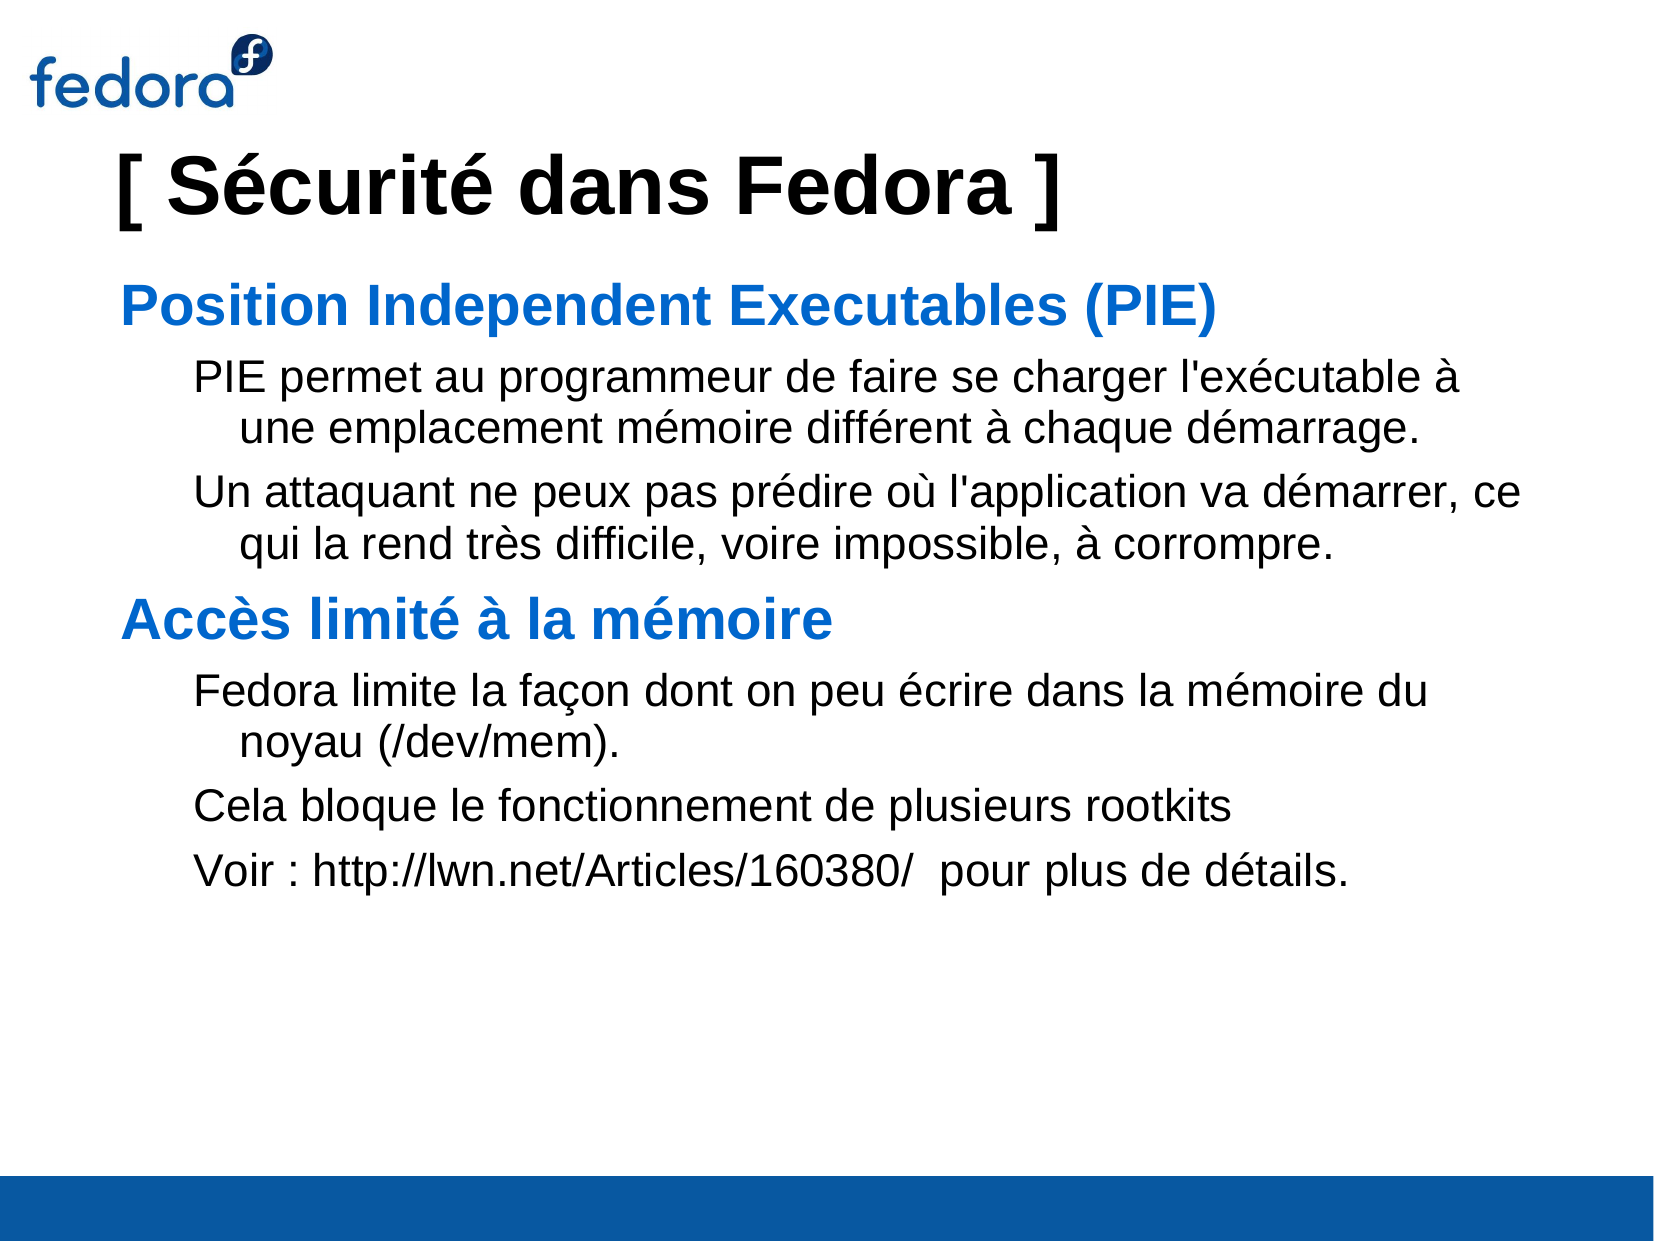

# [ Sécurité dans Fedora ]
Position Independent Executables (PIE)
PIE permet au programmeur de faire se charger l'exécutable à une emplacement mémoire différent à chaque démarrage.
Un attaquant ne peux pas prédire où l'application va démarrer, ce qui la rend très difficile, voire impossible, à corrompre.
Accès limité à la mémoire
Fedora limite la façon dont on peu écrire dans la mémoire du noyau (/dev/mem).
Cela bloque le fonctionnement de plusieurs rootkits
Voir : http://lwn.net/Articles/160380/ pour plus de détails.